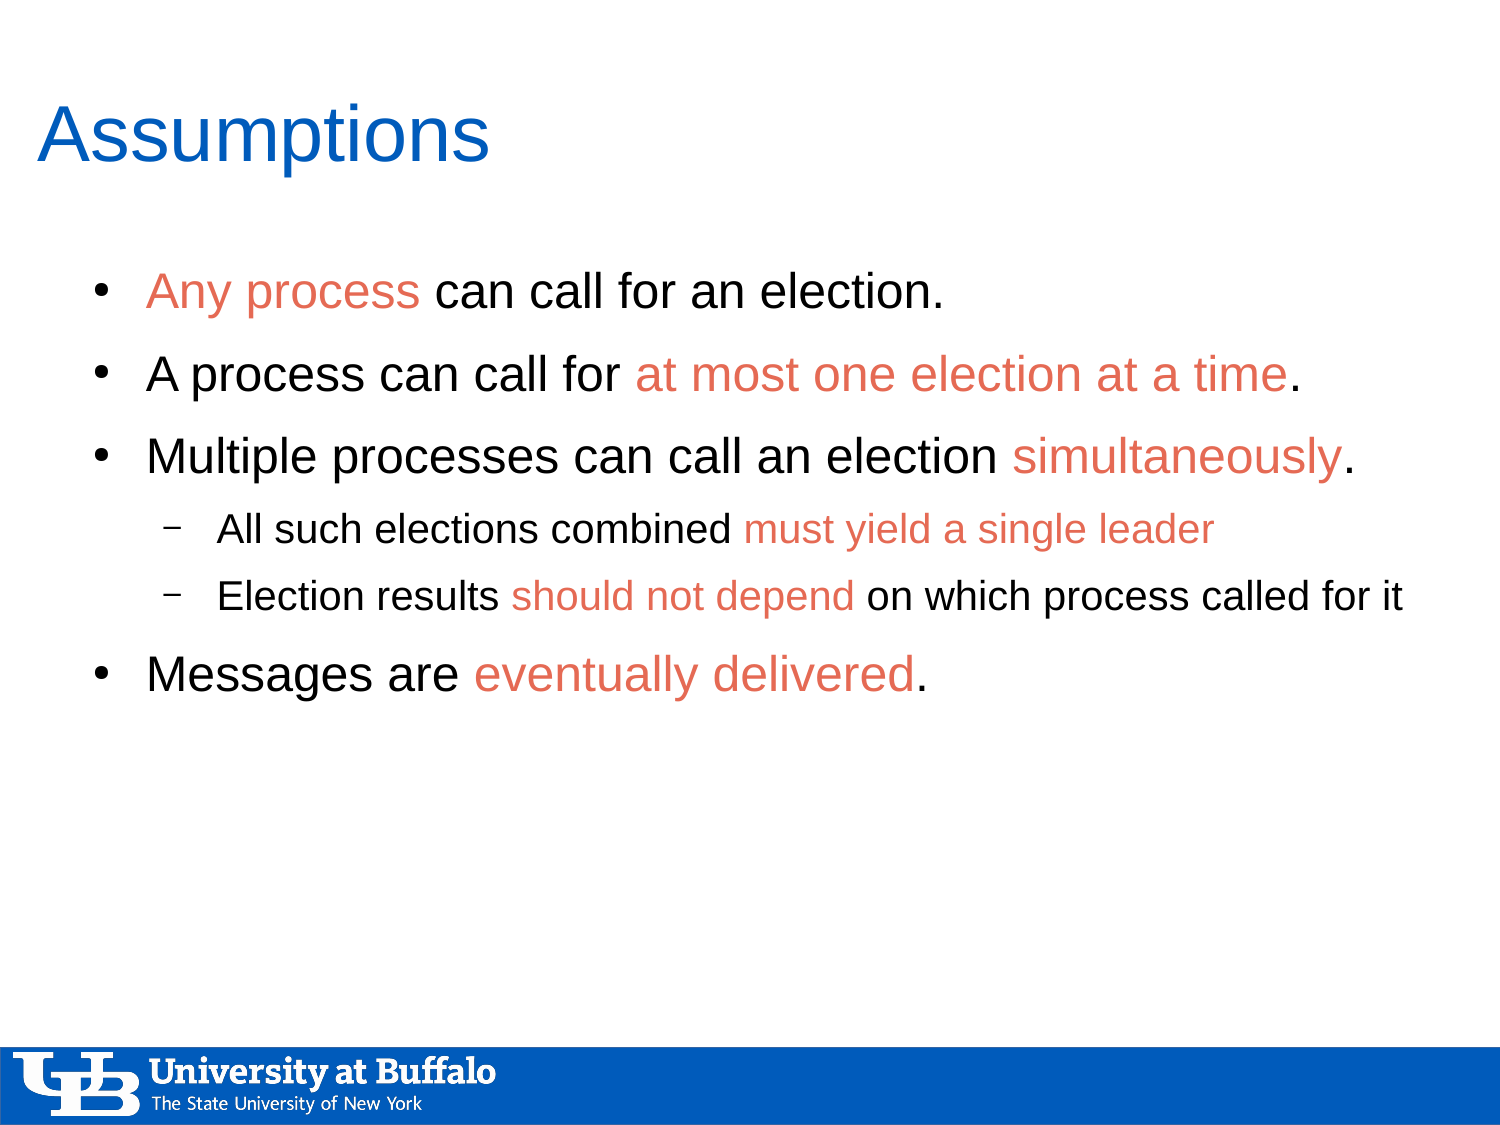

# Assumptions
Any process can call for an election.
A process can call for at most one election at a time.
Multiple processes can call an election simultaneously.
All such elections combined must yield a single leader
Election results should not depend on which process called for it
Messages are eventually delivered.